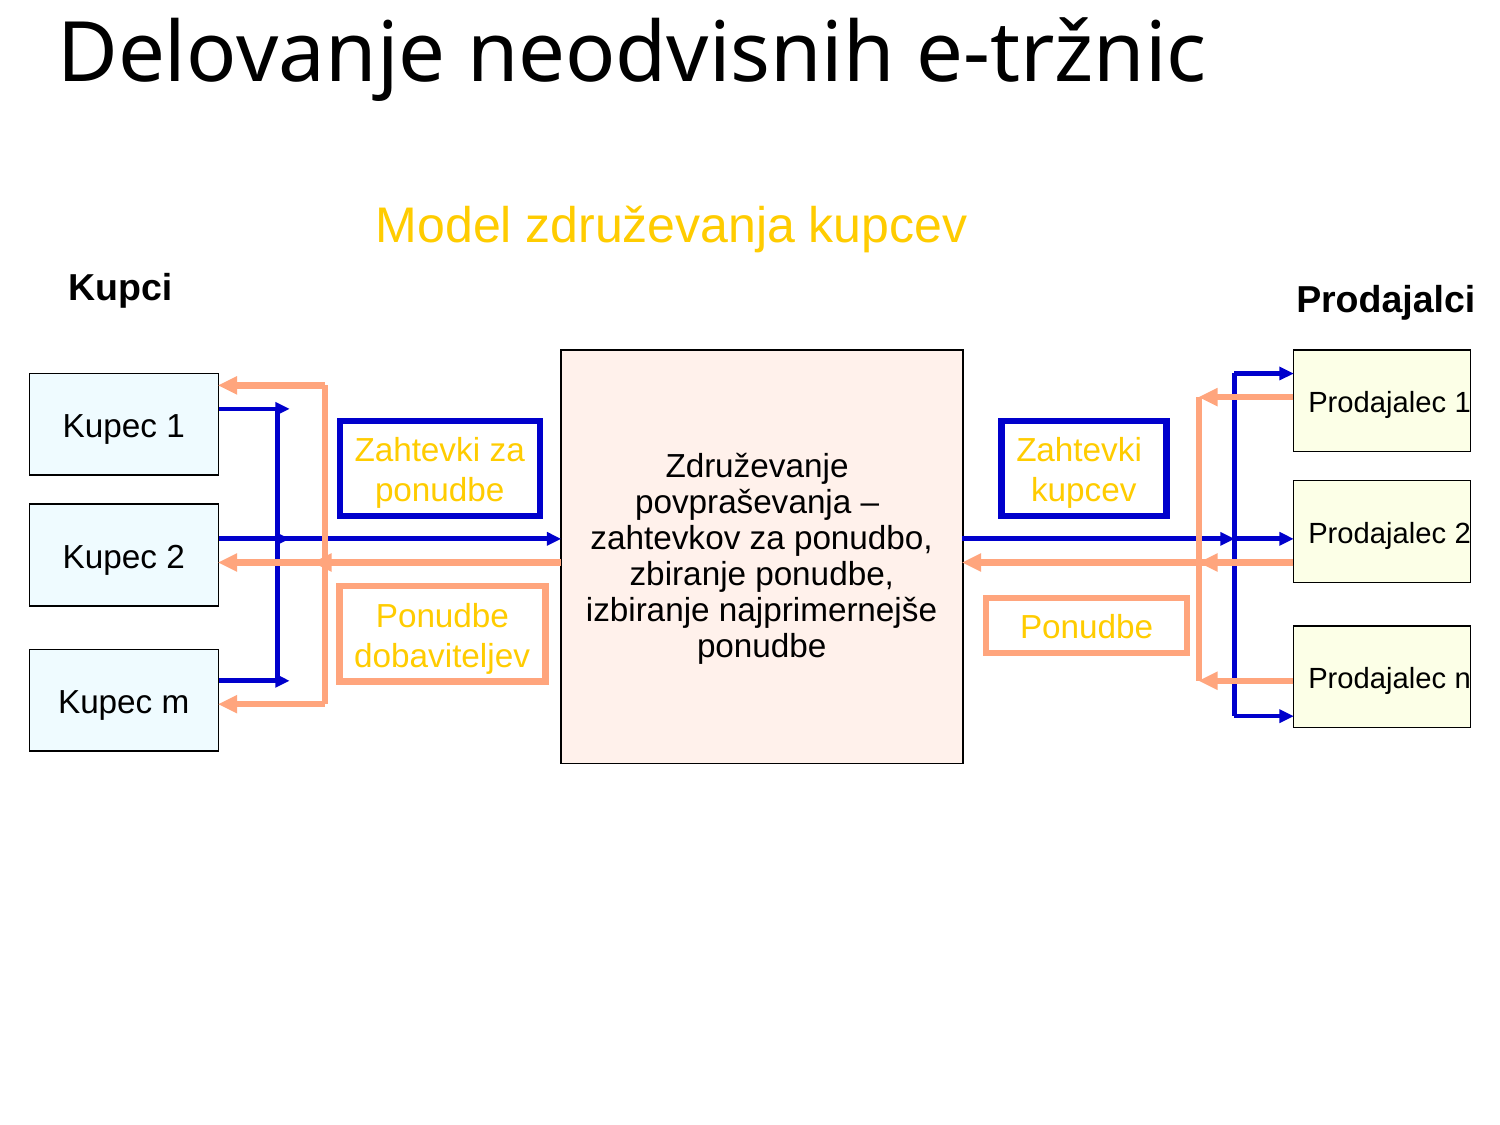

# Delovanje neodvisnih e-tržnic
Model združevanja kupcev
Kupci
Prodajalci
Združevanje
povpraševanja –
zahtevkov za ponudbo,
zbiranje ponudbe,
izbiranje najprimernejše
ponudbe
Prodajalec 1
Prodajalec 2
Prodajalec n
Kupec 1
Kupec 2
Kupec m
Zahtevki za
ponudbe
Zahtevki
kupcev
Ponudbe
dobaviteljev
Ponudbe